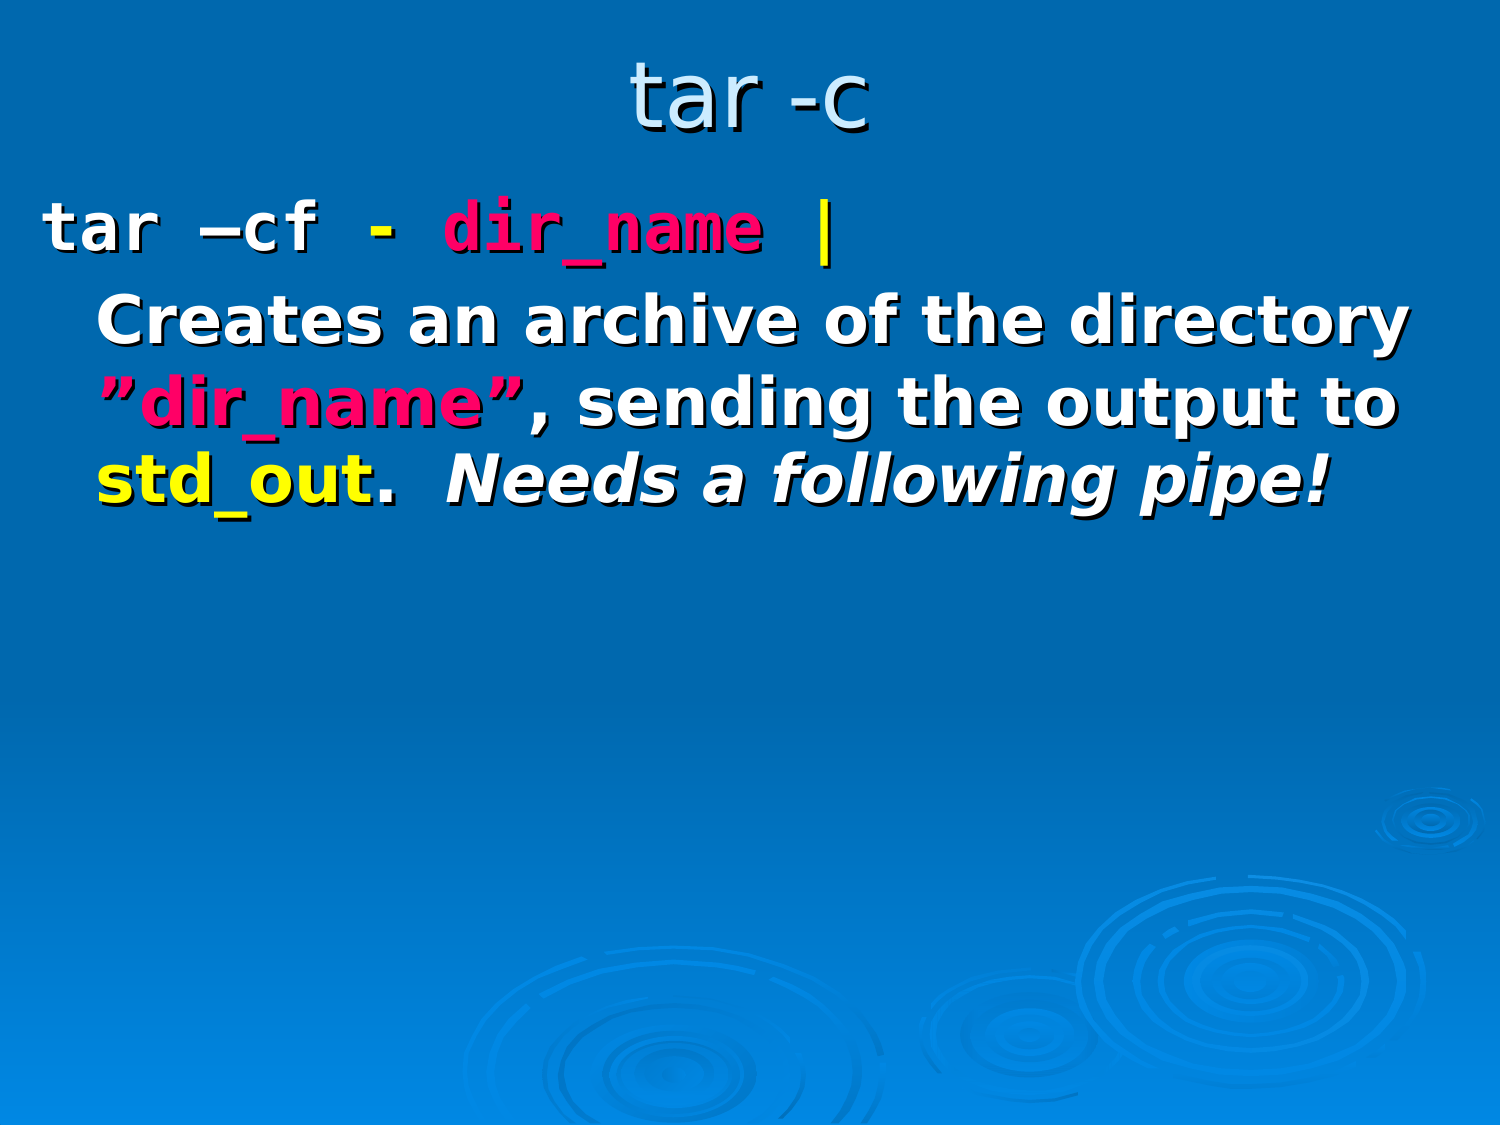

# tar -c
tar –cf - dir_name |
	Creates an archive of the directory ”dir_name”, sending the output to std_out. Needs a following pipe!